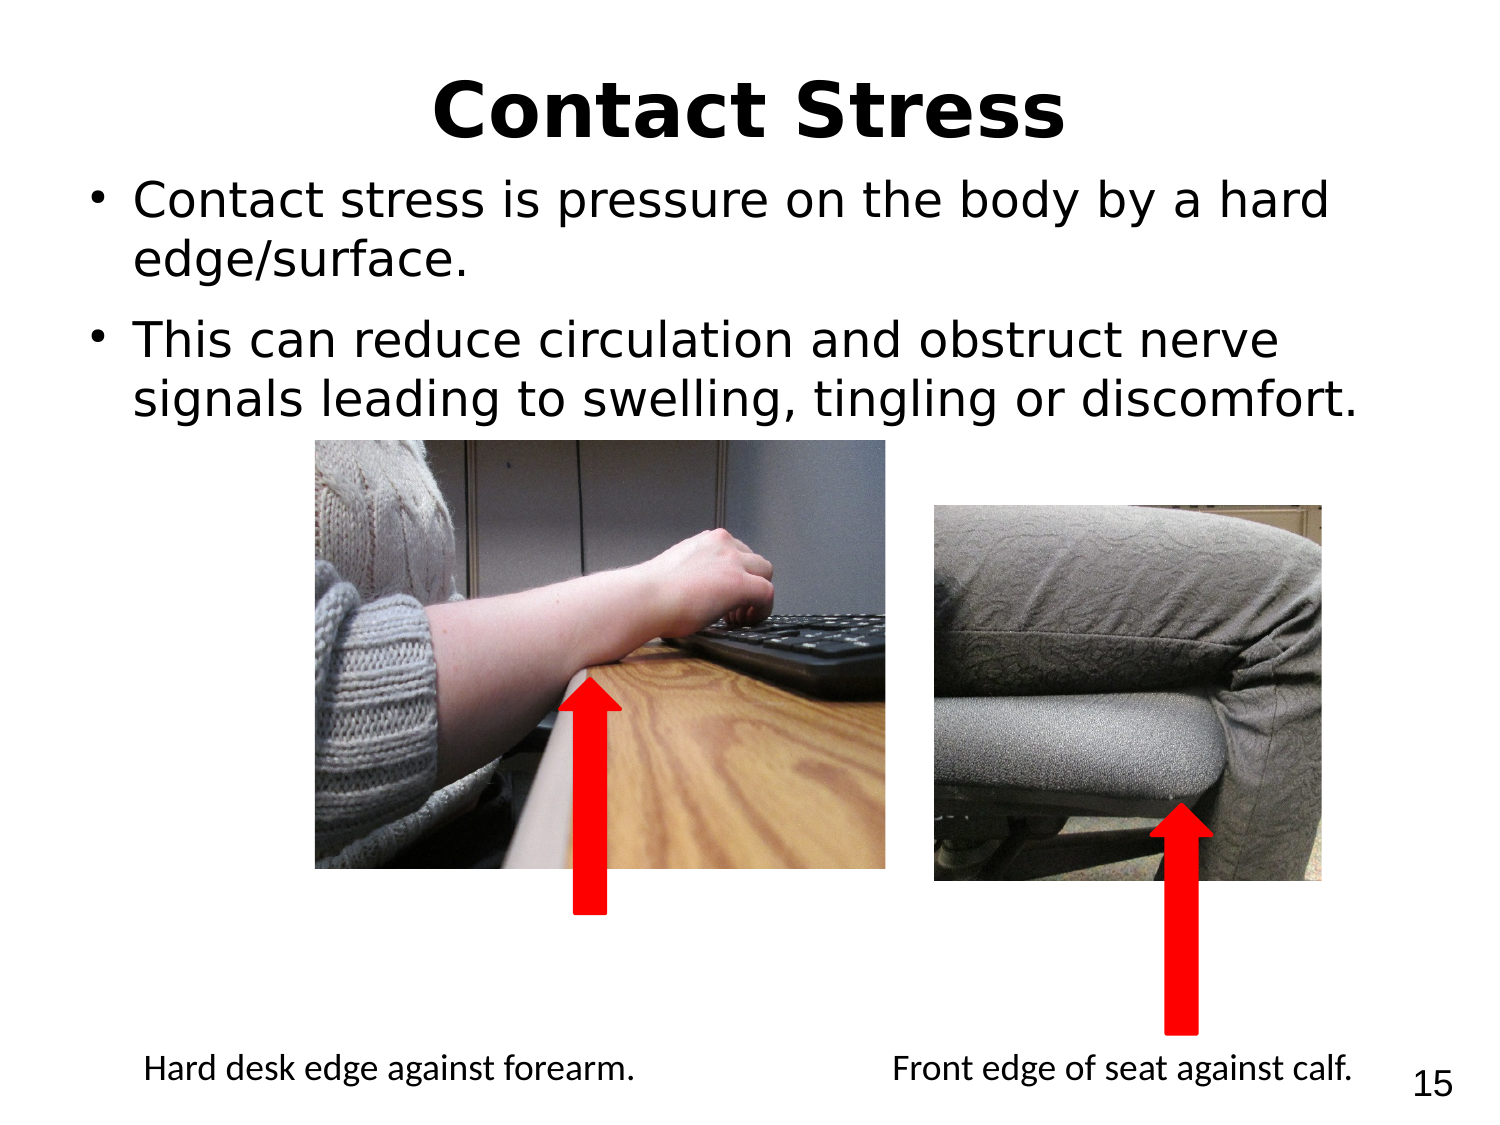

# Contact Stress
Contact stress is pressure on the body by a hard edge/surface.
This can reduce circulation and obstruct nerve signals leading to swelling, tingling or discomfort.
Hard desk edge against forearm.
Front edge of seat against calf.